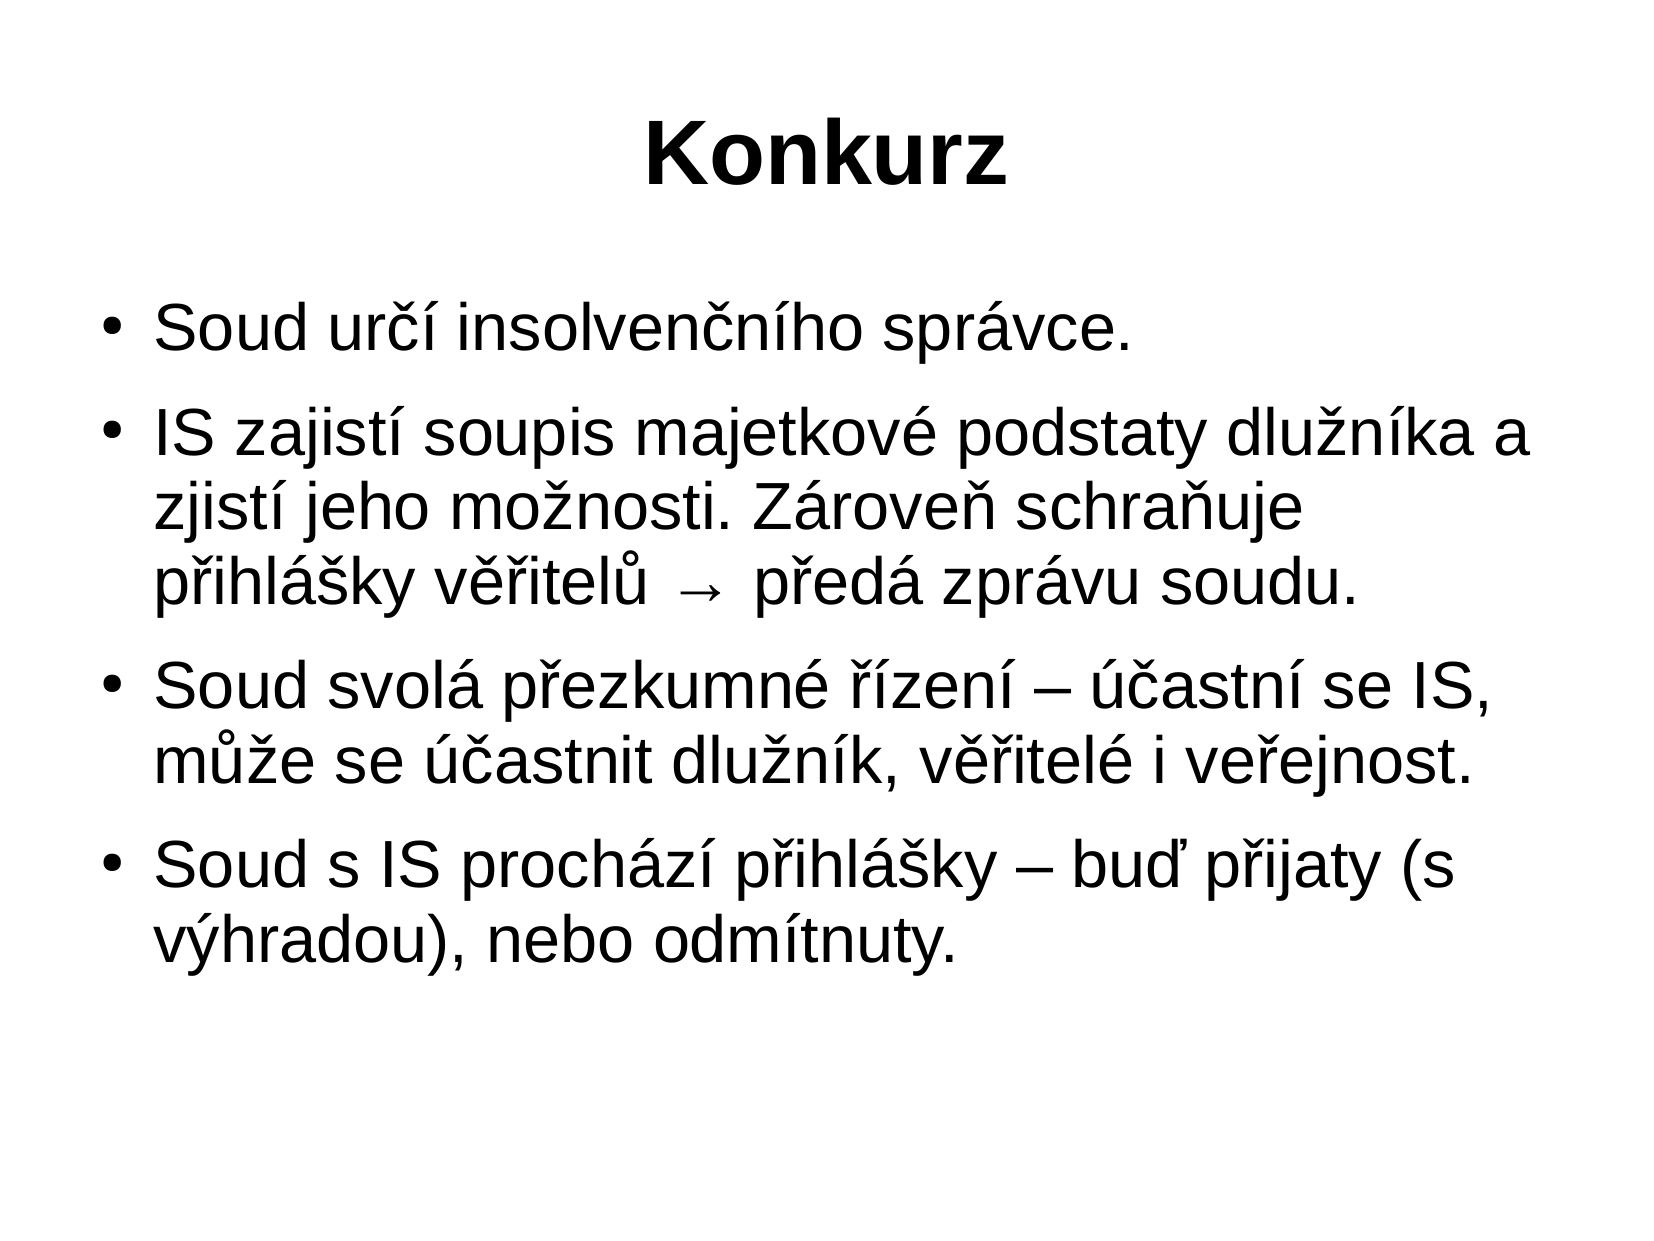

# Konkurz
Soud určí insolvenčního správce.
IS zajistí soupis majetkové podstaty dlužníka a zjistí jeho možnosti. Zároveň schraňuje přihlášky věřitelů → předá zprávu soudu.
Soud svolá přezkumné řízení – účastní se IS, může se účastnit dlužník, věřitelé i veřejnost.
Soud s IS prochází přihlášky – buď přijaty (s výhradou), nebo odmítnuty.